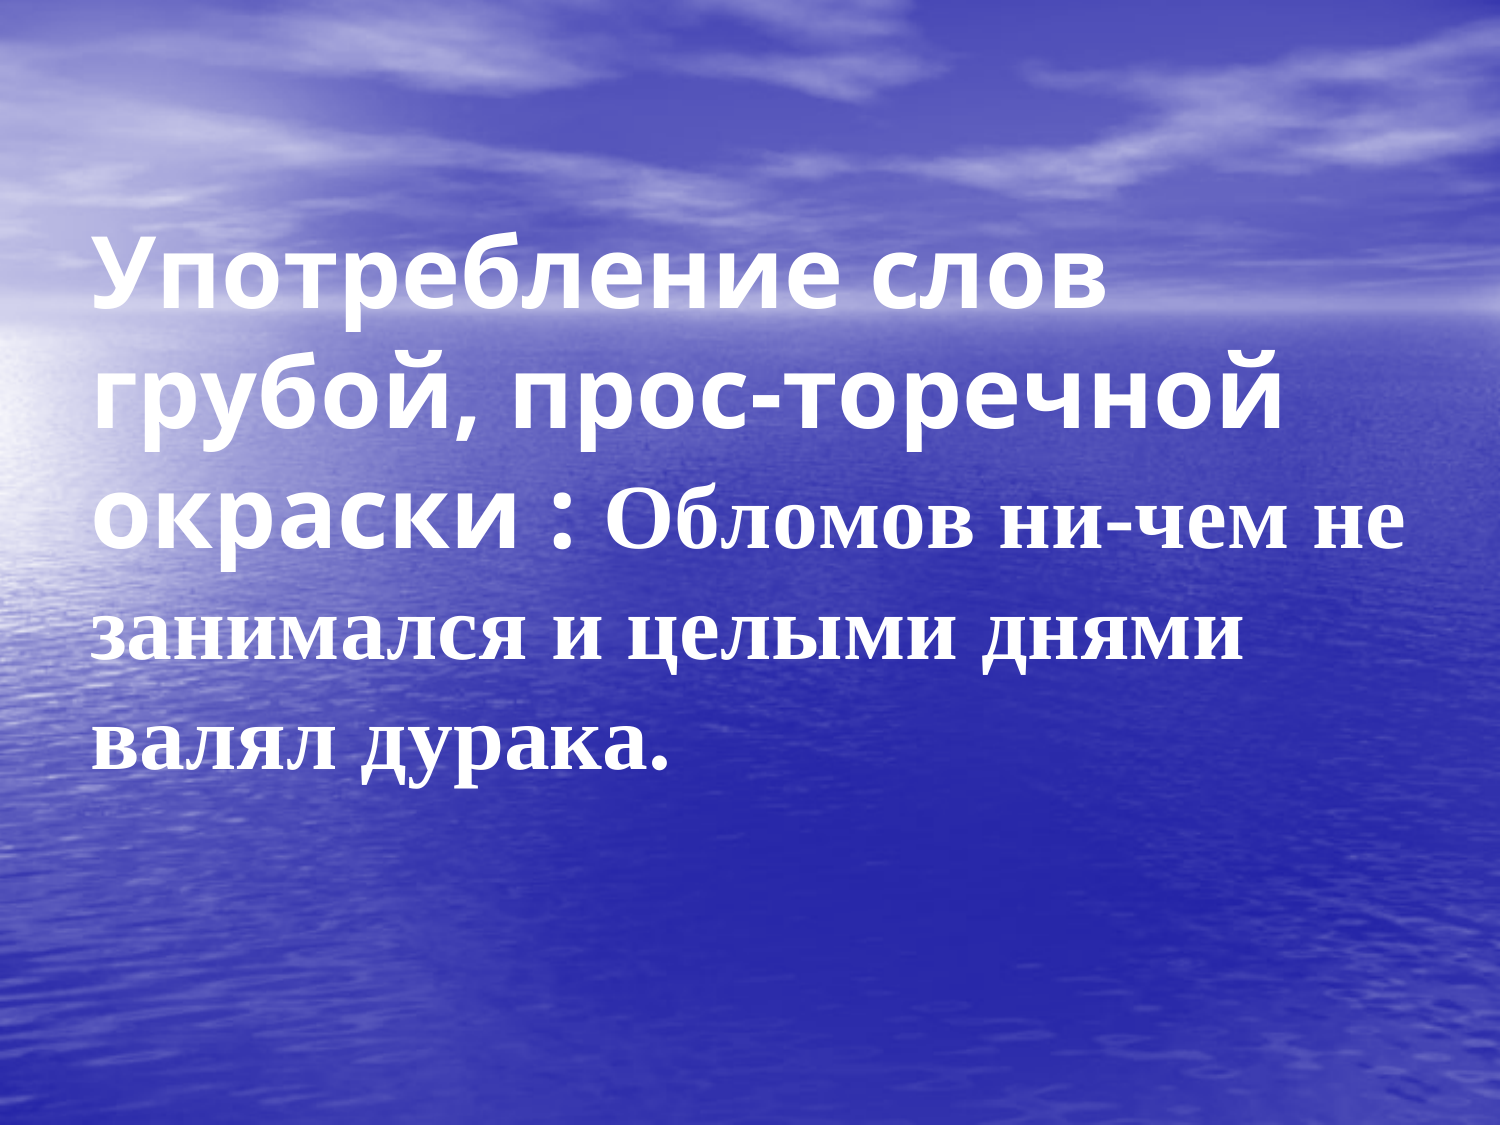

# Употребление слов грубой, прос-торечной окраски : Обломов ни-чем не занимался и целыми днями валял дурака.